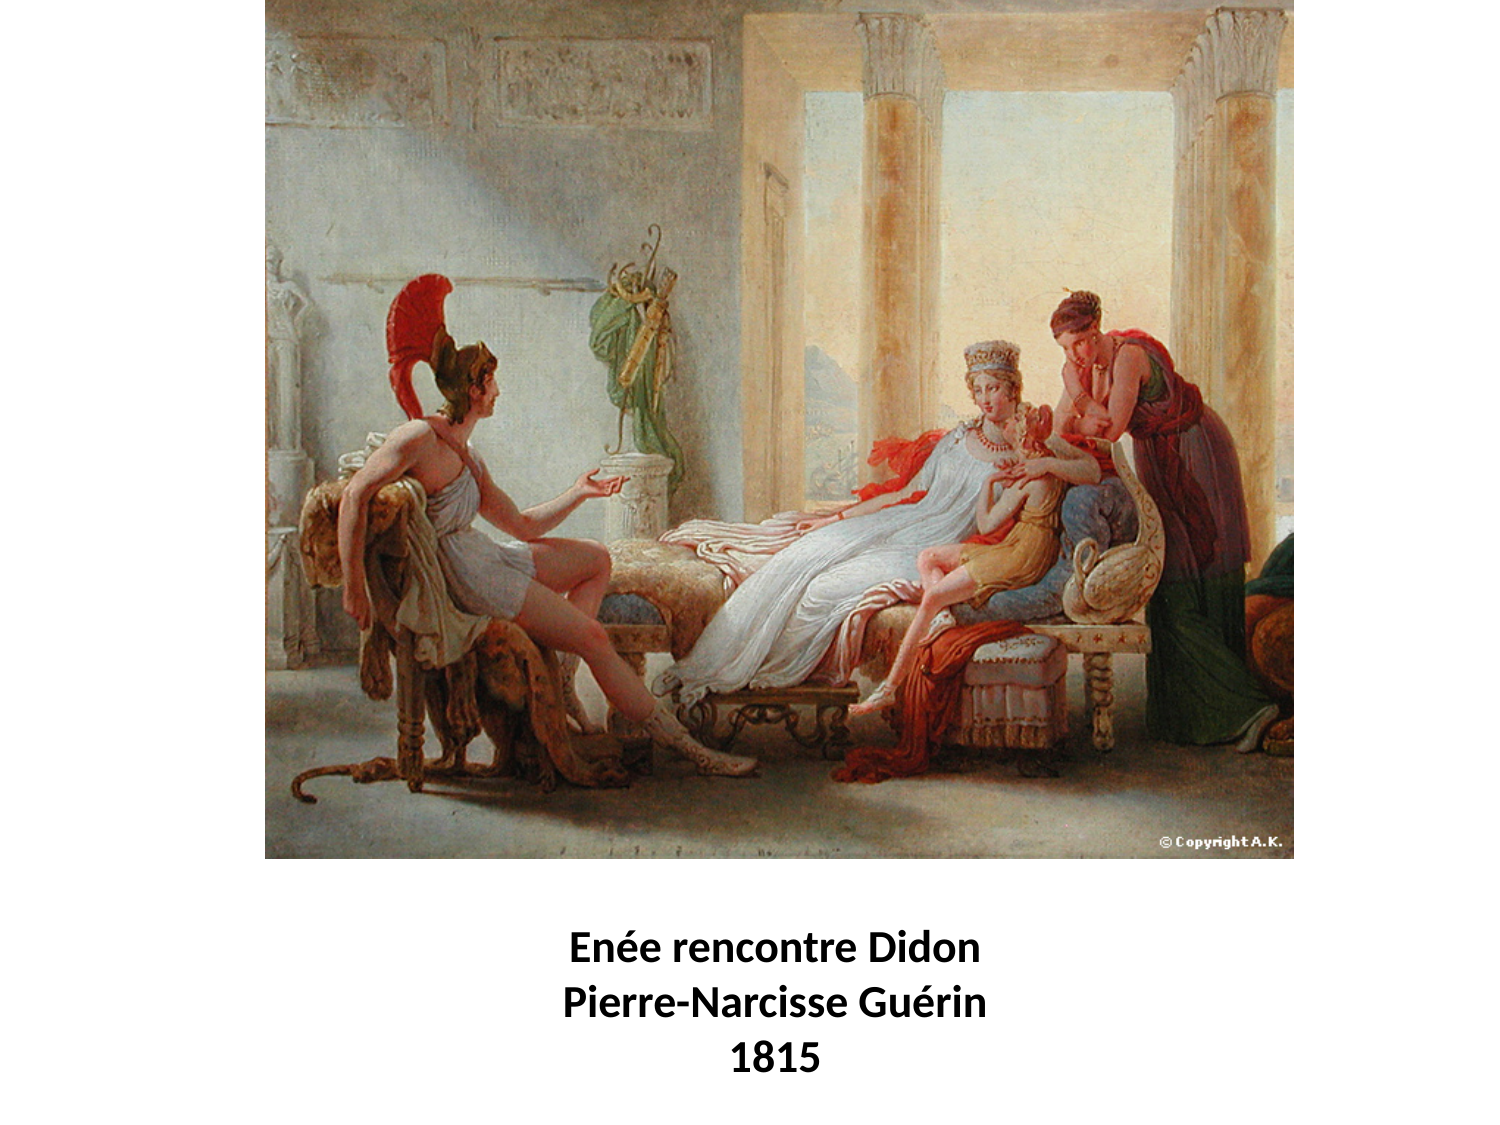

# Enée rencontre Didon Pierre-Narcisse Guérin 1815